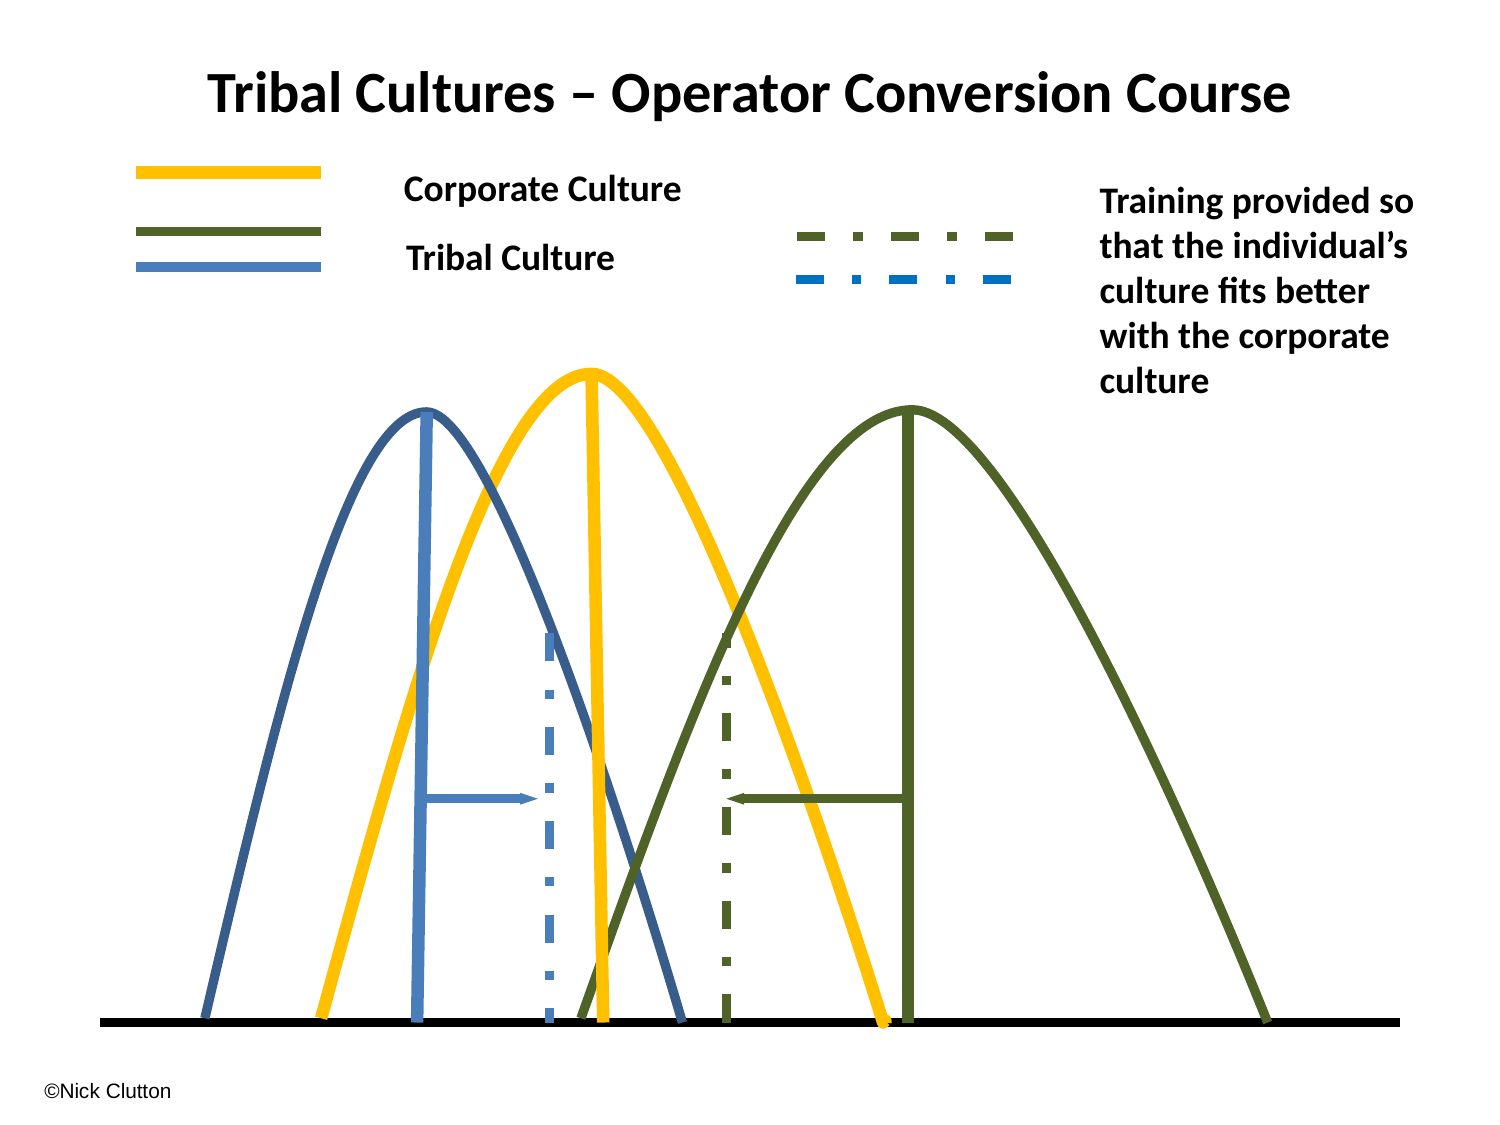

# Tribal Cultures – Operator Conversion Course
Corporate Culture
Training provided so that the individual’s culture fits better with the corporate culture
Tribal Culture
©Nick Clutton